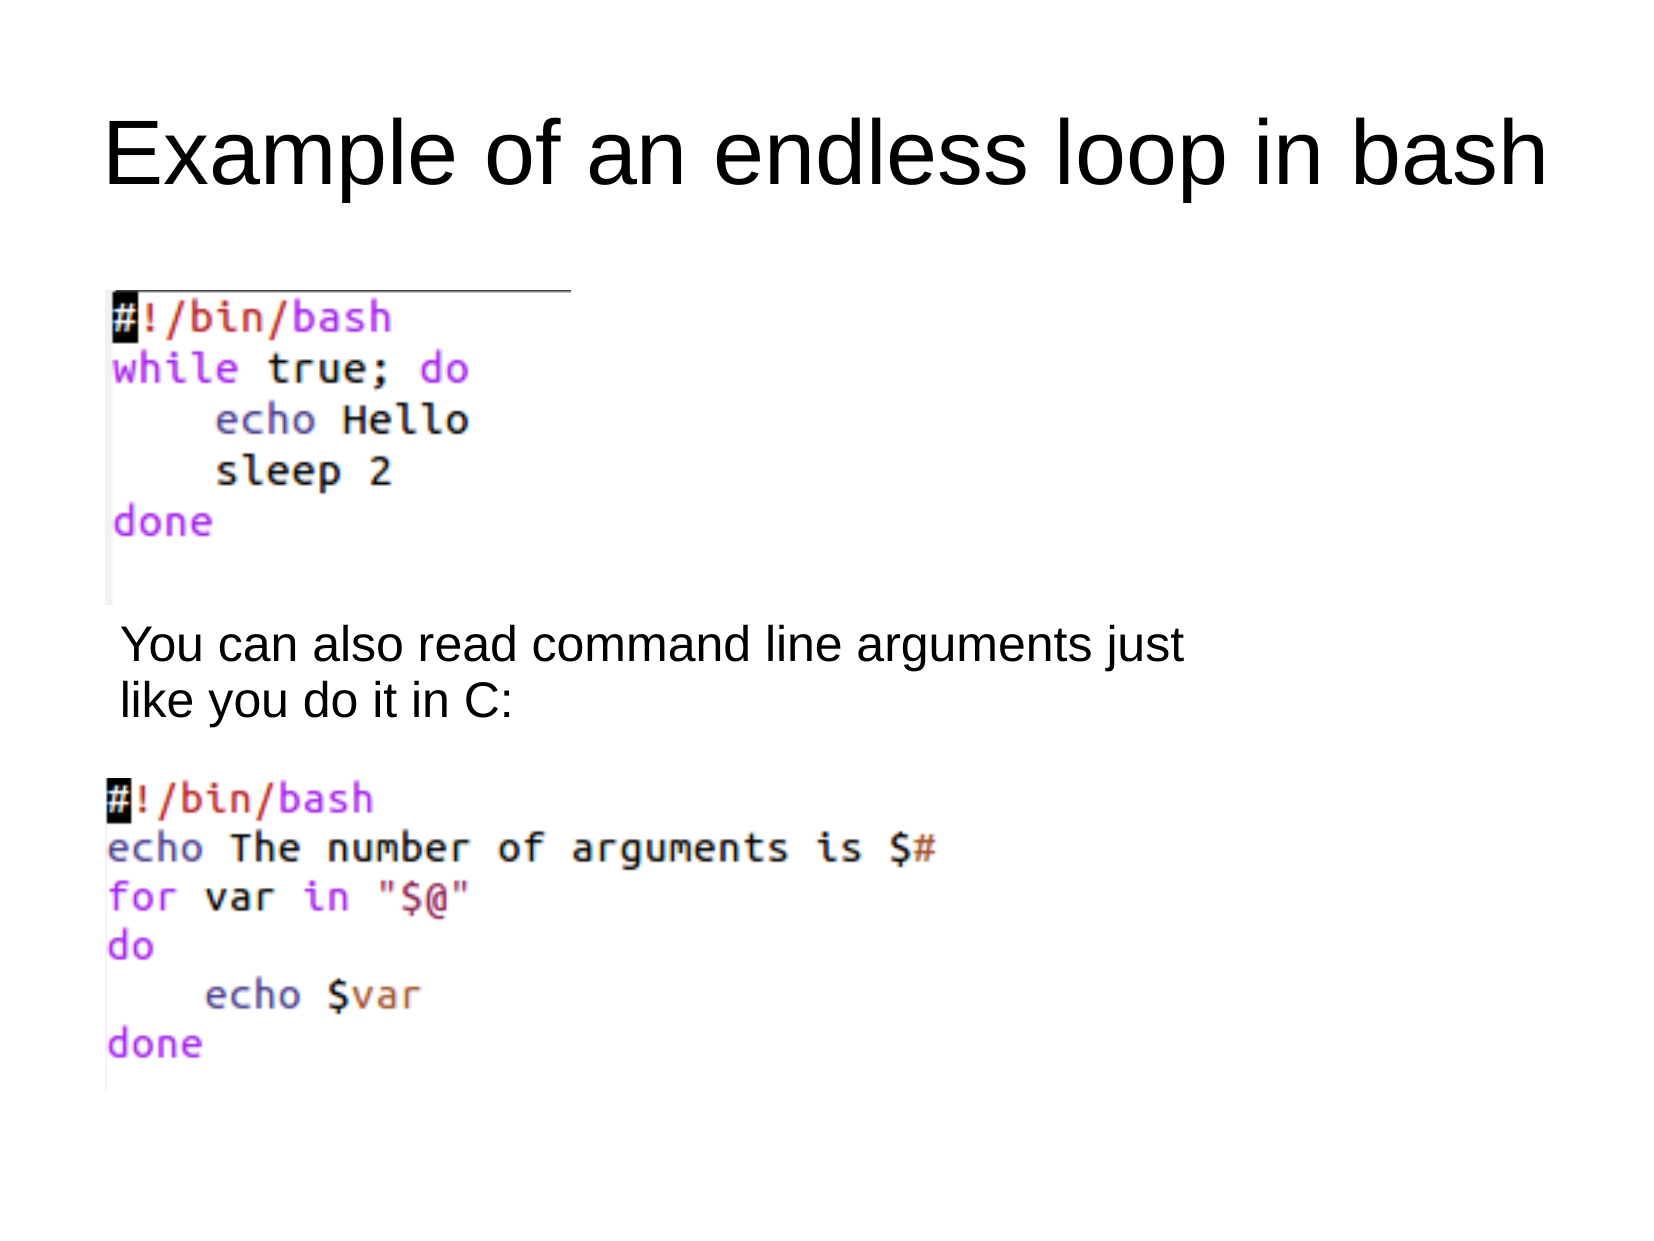

# Example of an endless loop in bash
You can also read command line arguments just like you do it in C: